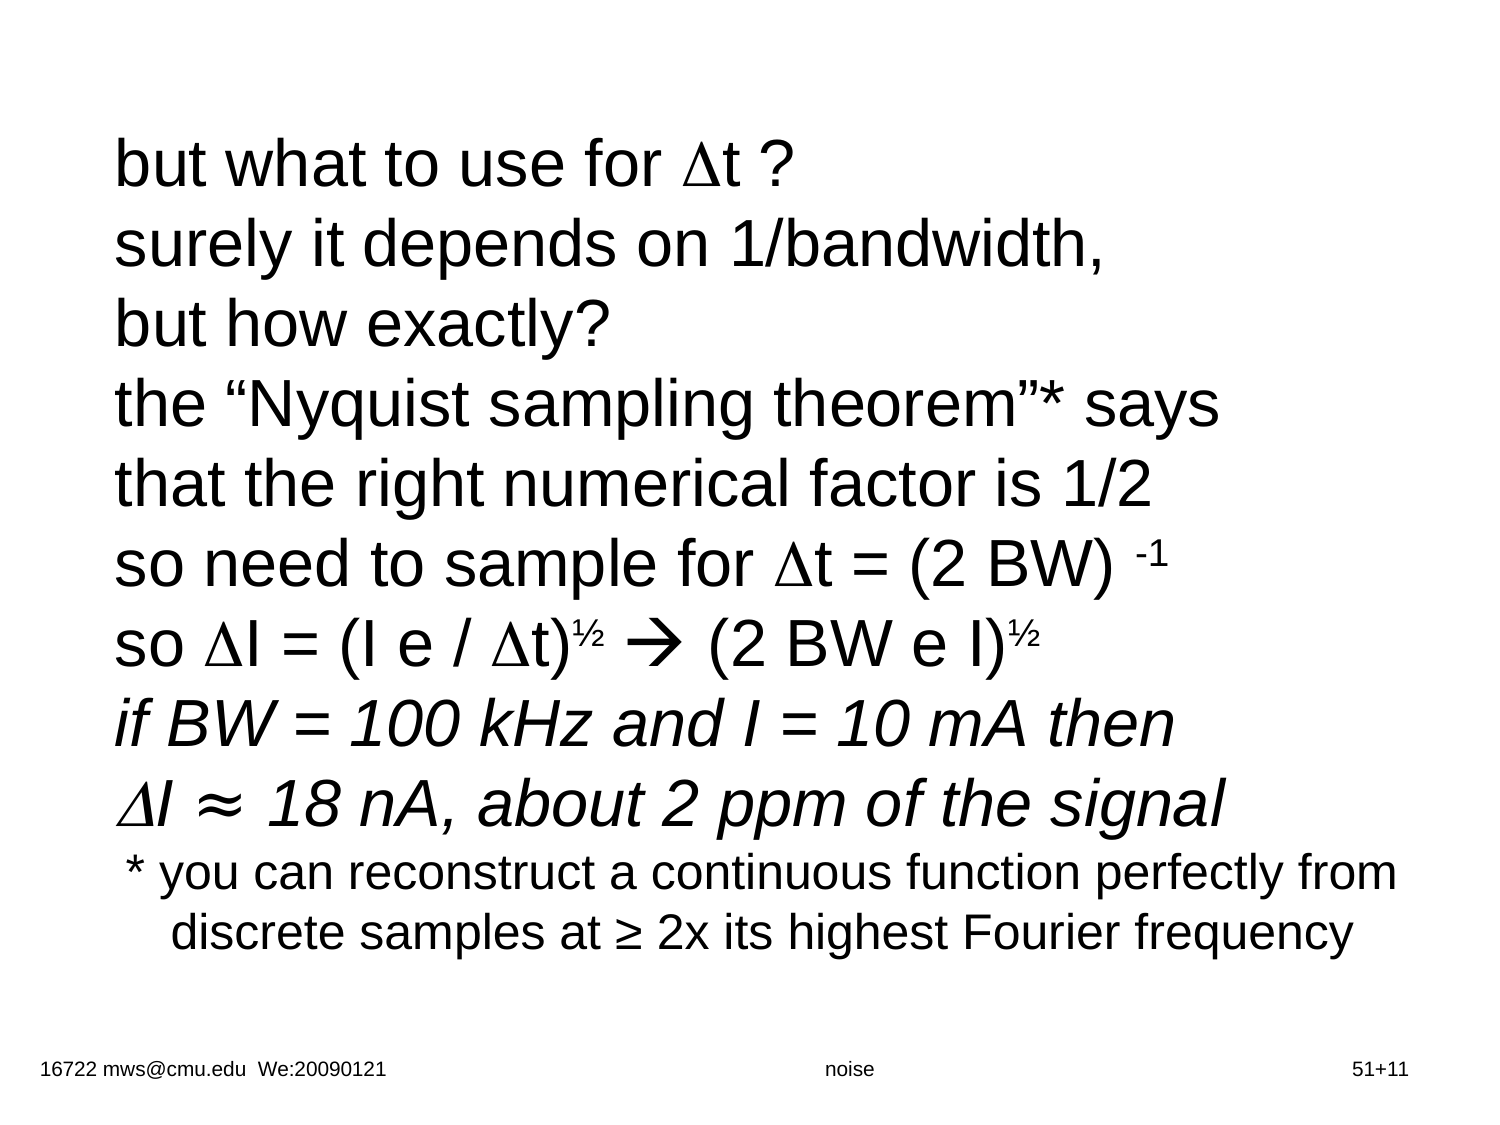

but what to use for t ?
surely it depends on 1/bandwidth, but how exactly?
the “Nyquist sampling theorem”* says
that the right numerical factor is 1/2
so need to sample for t = (2 BW) -1
so I = (I e / t)½  (2 BW e I)½
if BW = 100 kHz and I = 10 mA then
I ≈ 18 nA, about 2 ppm of the signal
* you can reconstruct a continuous function perfectly from discrete samples at ≥ 2x its highest Fourier frequency
16722 mws@cmu.edu We:20090121
noise
11